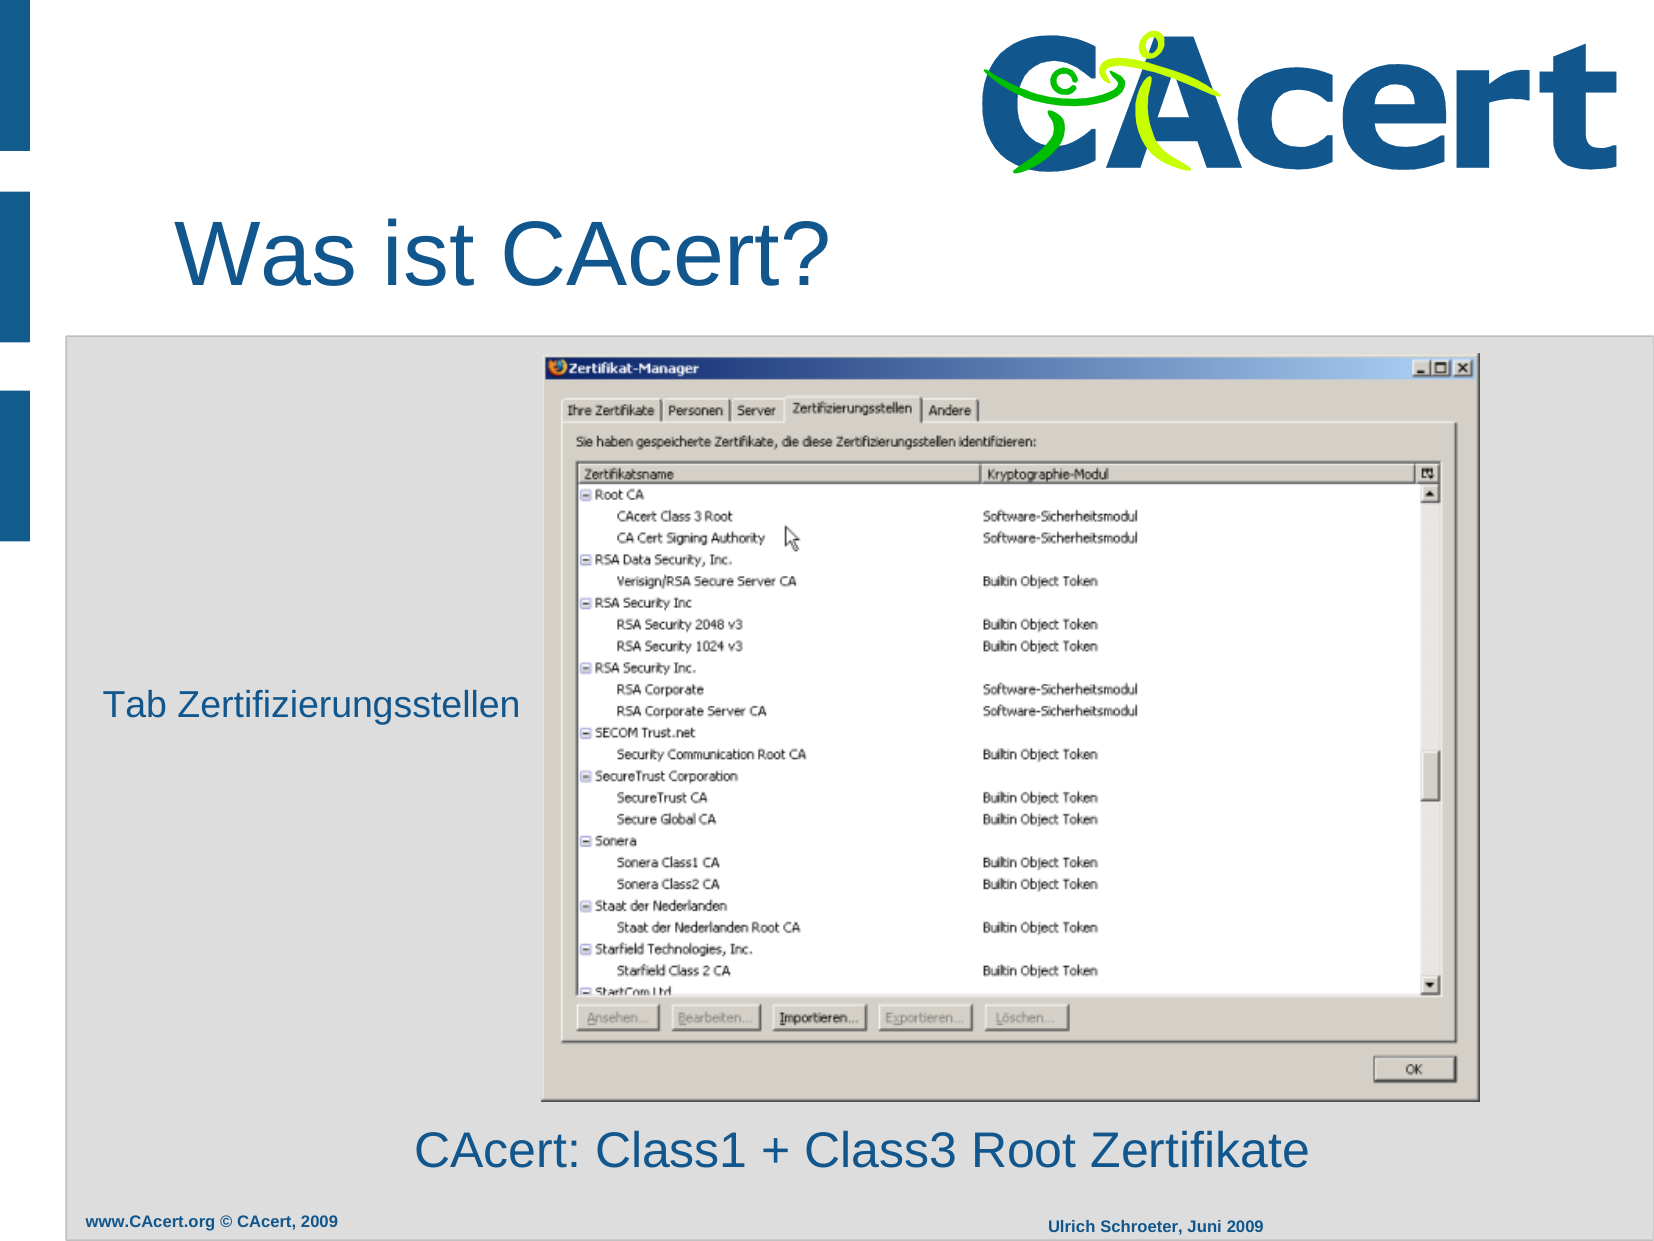

Was ist CAcert?
Tab Zertifizierungsstellen
CAcert: Class1 + Class3 Root Zertifikate